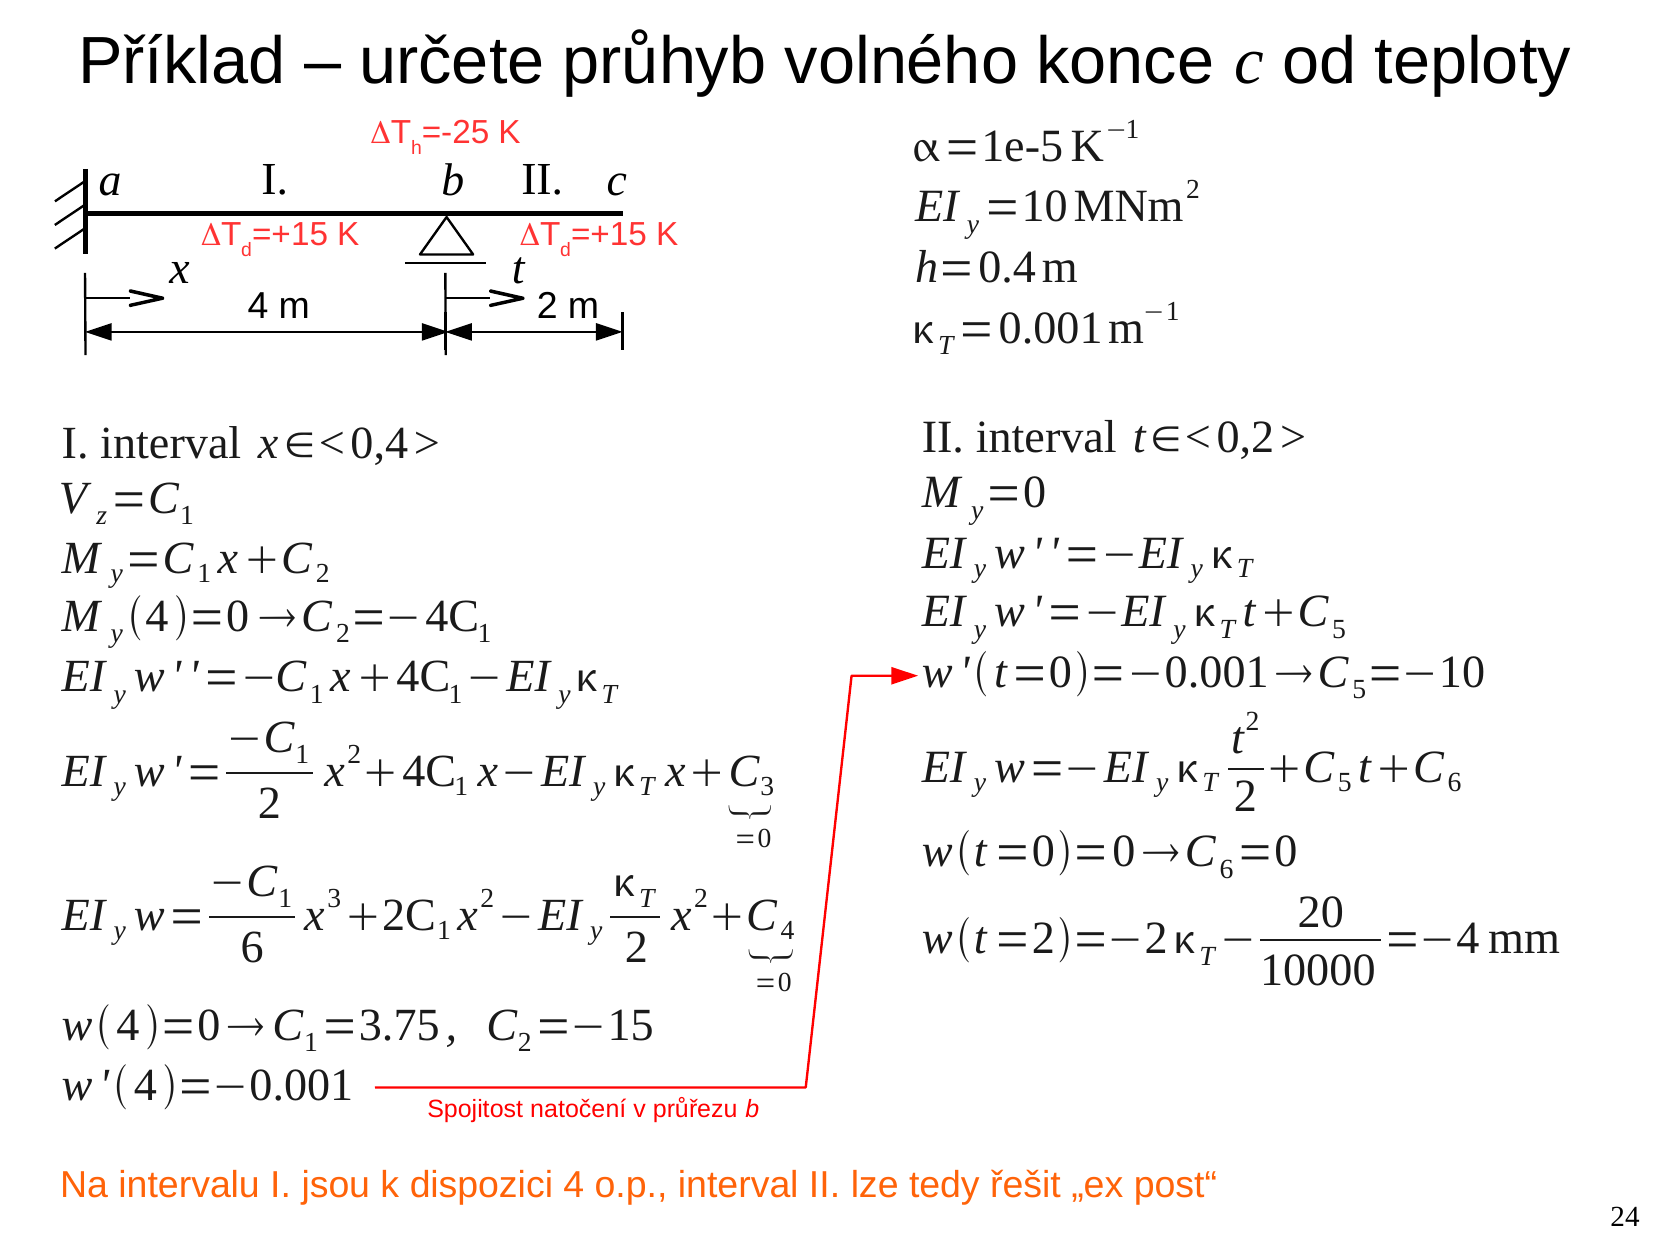

# Příklad – určete průhyb volného konce c od teploty
DTh=-25 K
I.
II.
a
b
c
DTd=+15 K
DTd=+15 K
x
t
4 m
2 m
Spojitost natočení v průřezu b
Na intervalu I. jsou k dispozici 4 o.p., interval II. lze tedy řešit „ex post“
24